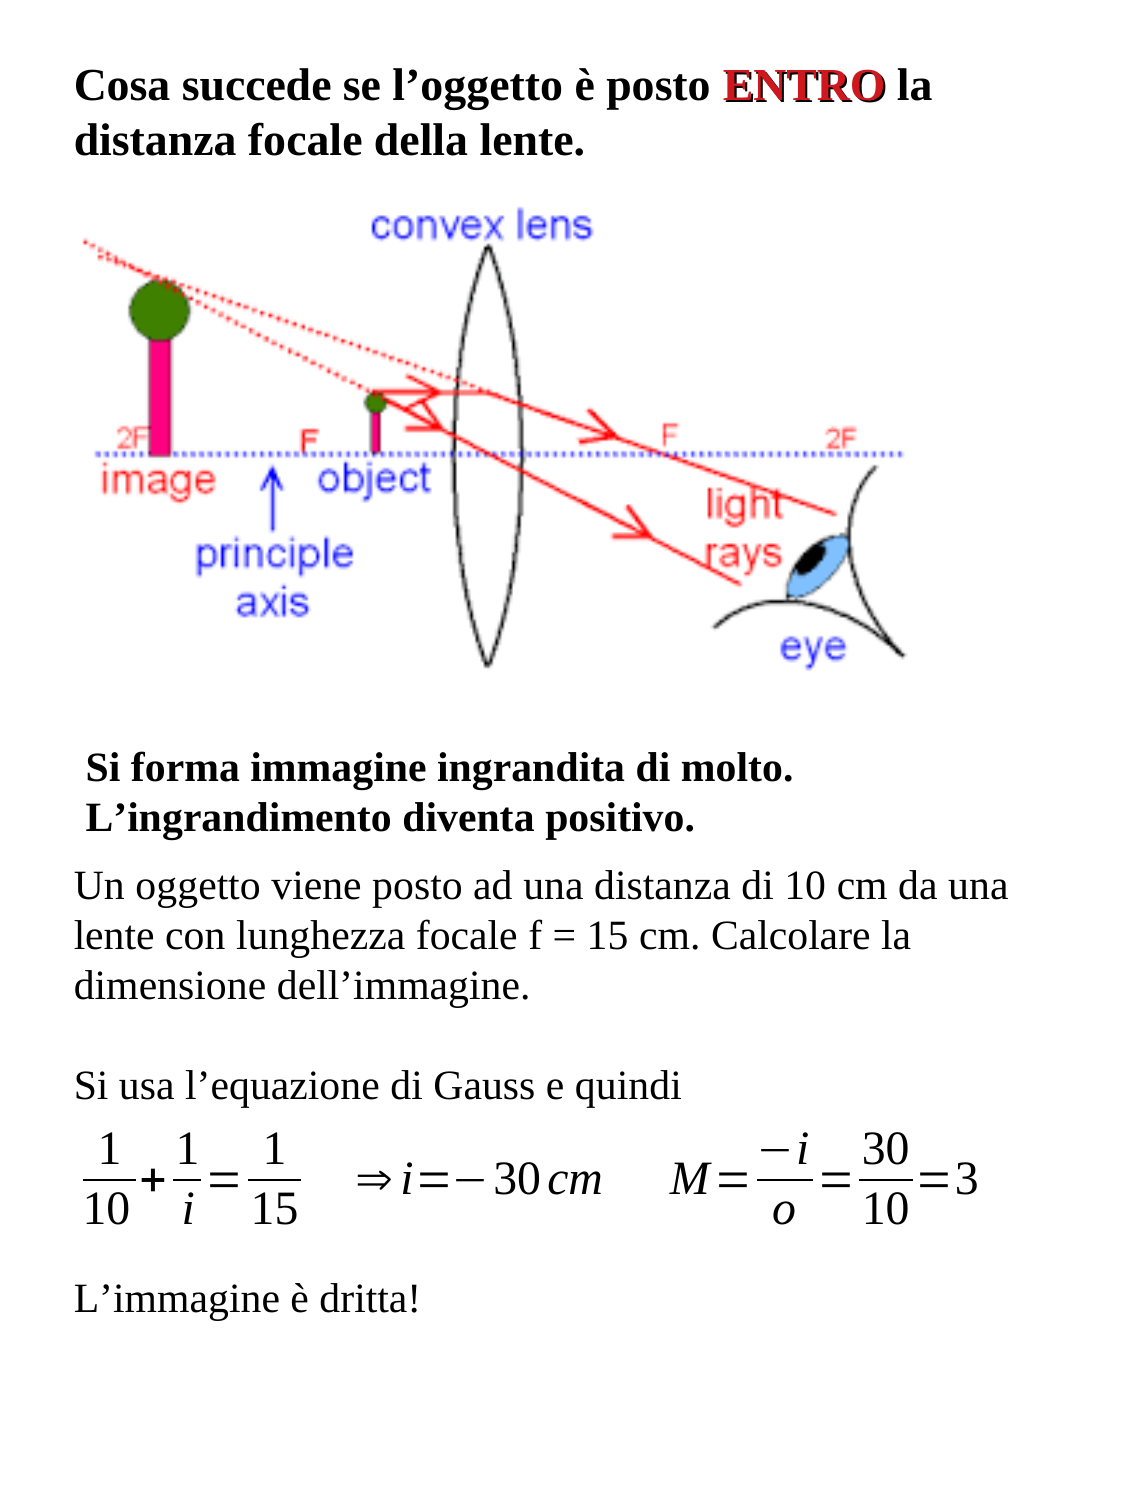

Cosa succede se l’oggetto è posto ENTRO la distanza focale della lente.
Si forma immagine ingrandita di molto. L’ingrandimento diventa positivo.
Un oggetto viene posto ad una distanza di 10 cm da una lente con lunghezza focale f = 15 cm. Calcolare la dimensione dell’immagine.
Si usa l’equazione di Gauss e quindi
L’immagine è dritta!
P19 Onde Ottica
19